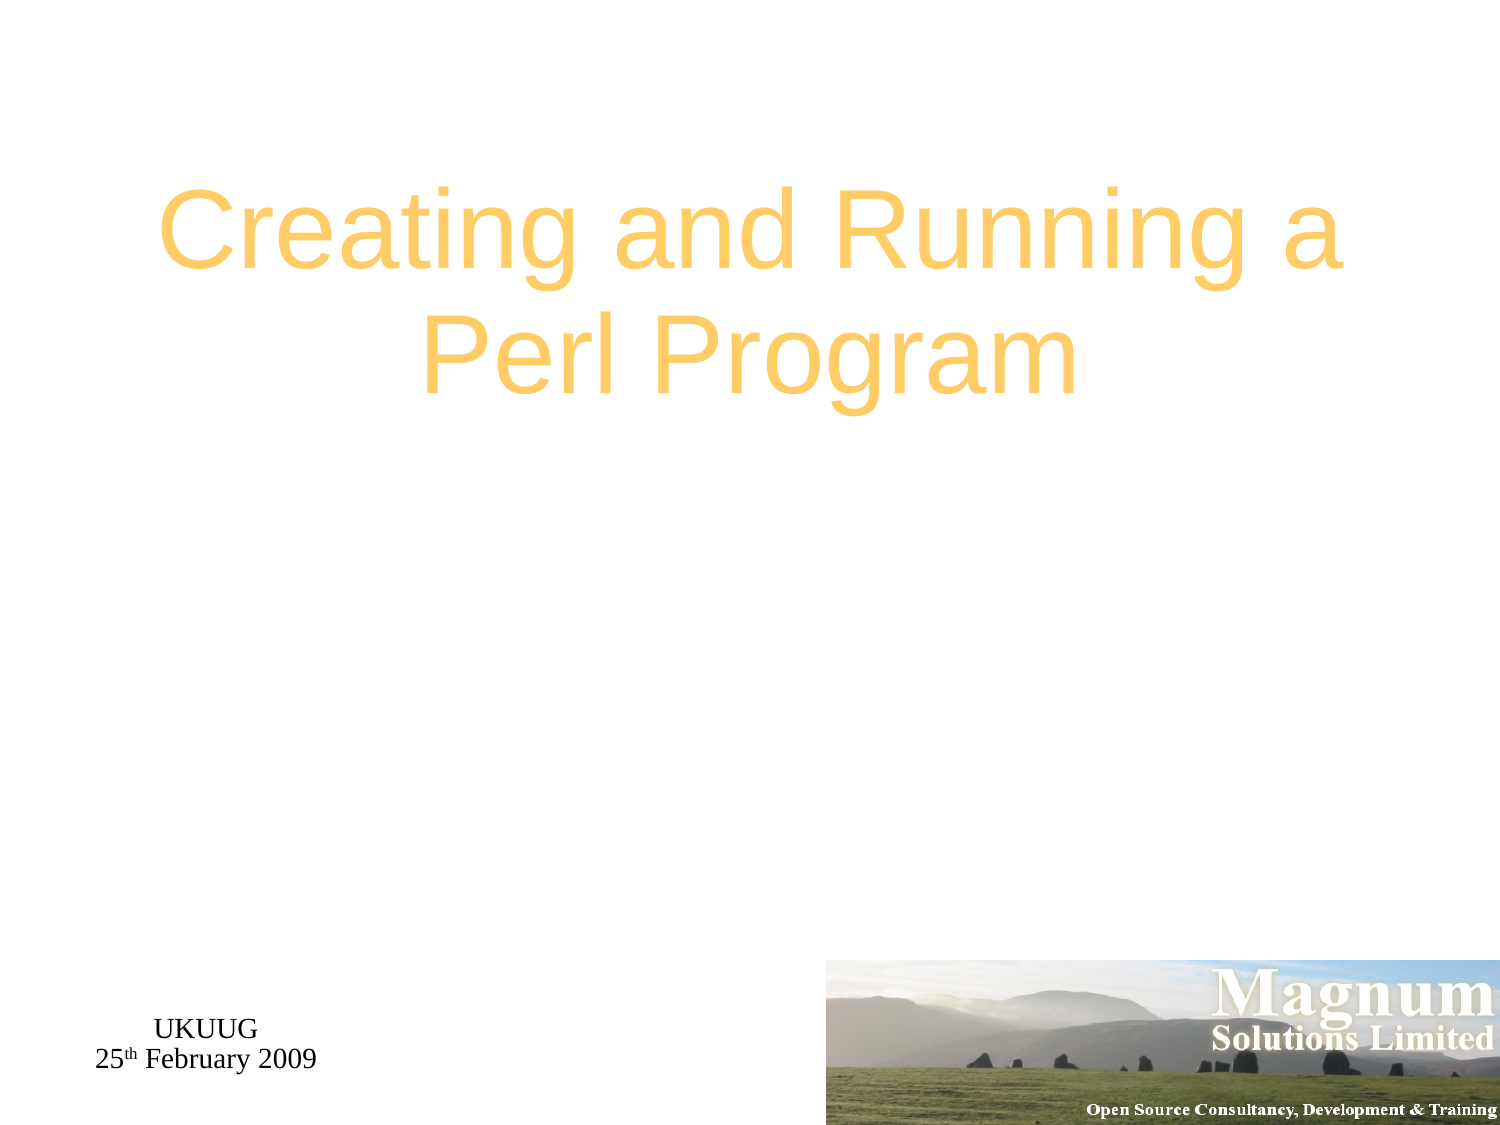

# Creating and Running a Perl Program
12